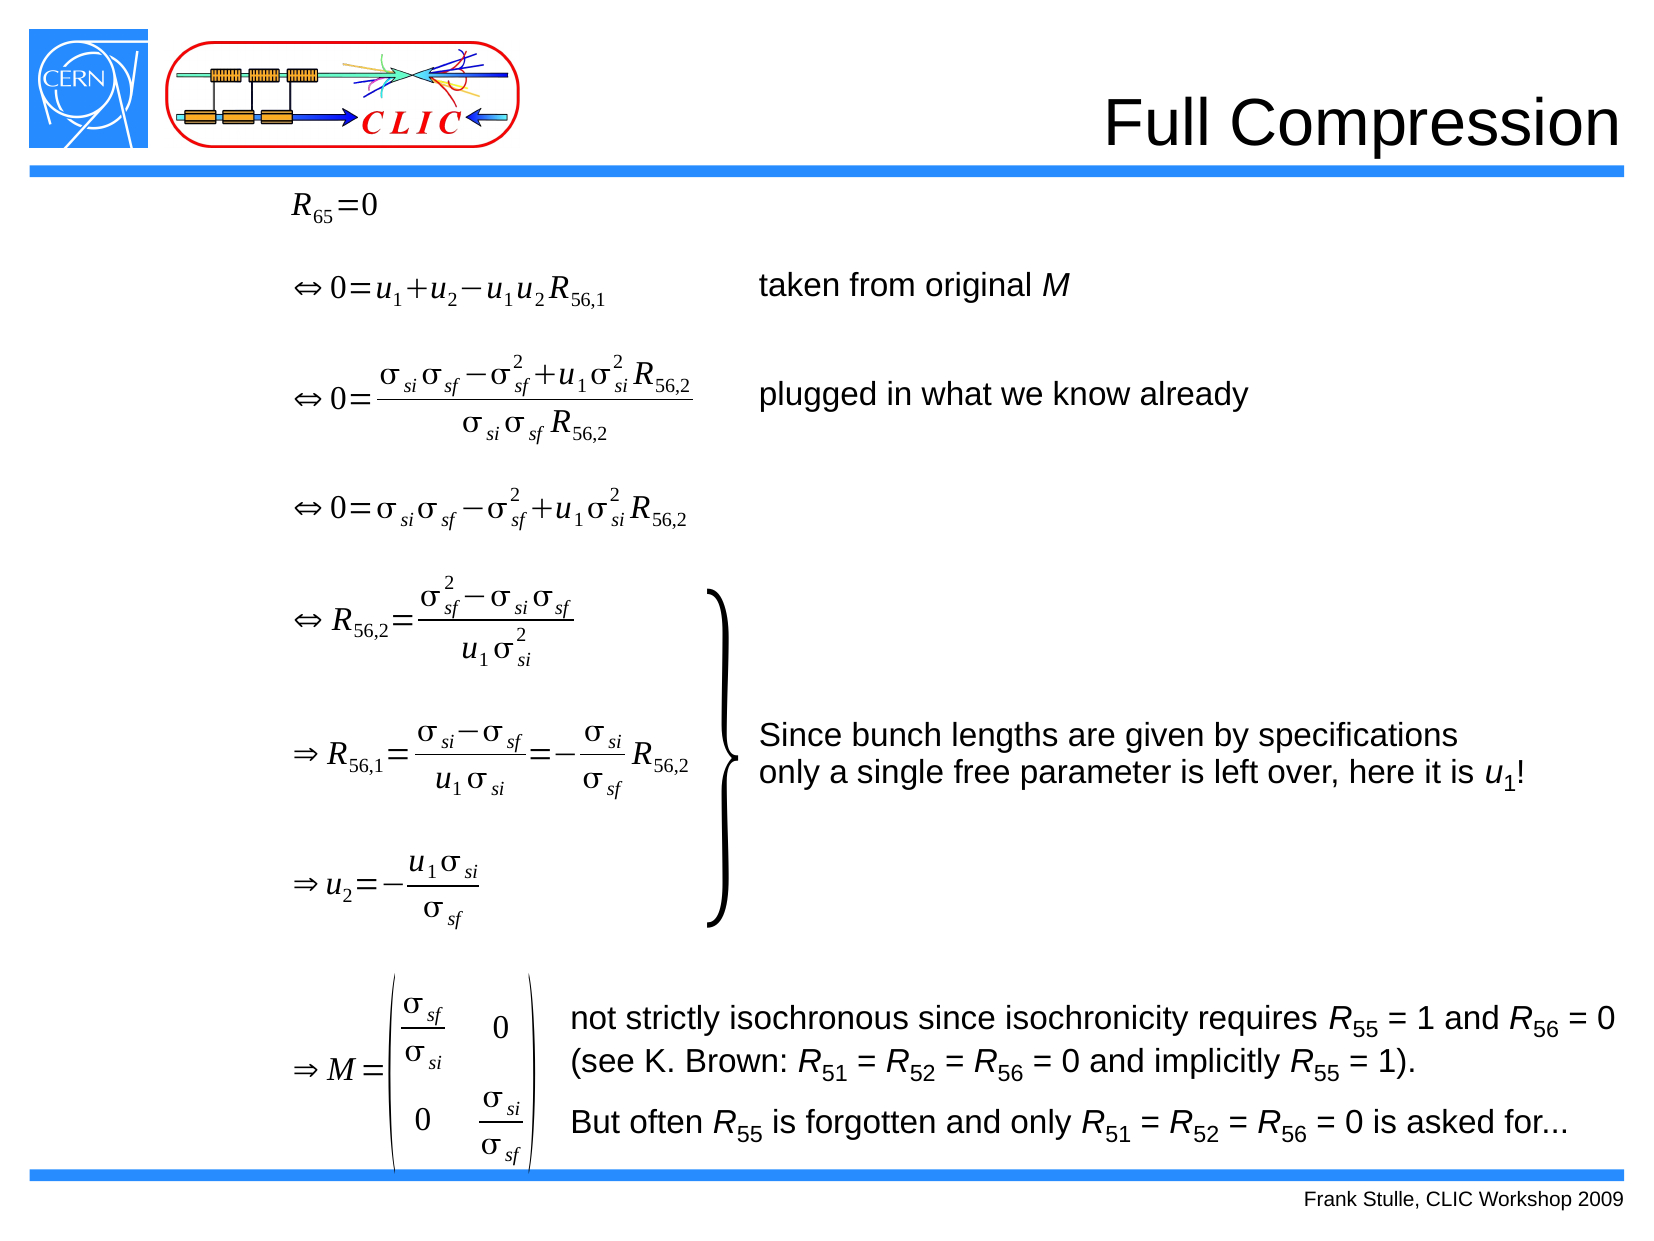

# Full Compression
taken from original M
plugged in what we know already
Since bunch lengths are given by specifications
only a single free parameter is left over, here it is u1!
not strictly isochronous since isochronicity requires R55 = 1 and R56 = 0
(see K. Brown: R51 = R52 = R56 = 0 and implicitly R55 = 1).
But often R55 is forgotten and only R51 = R52 = R56 = 0 is asked for...